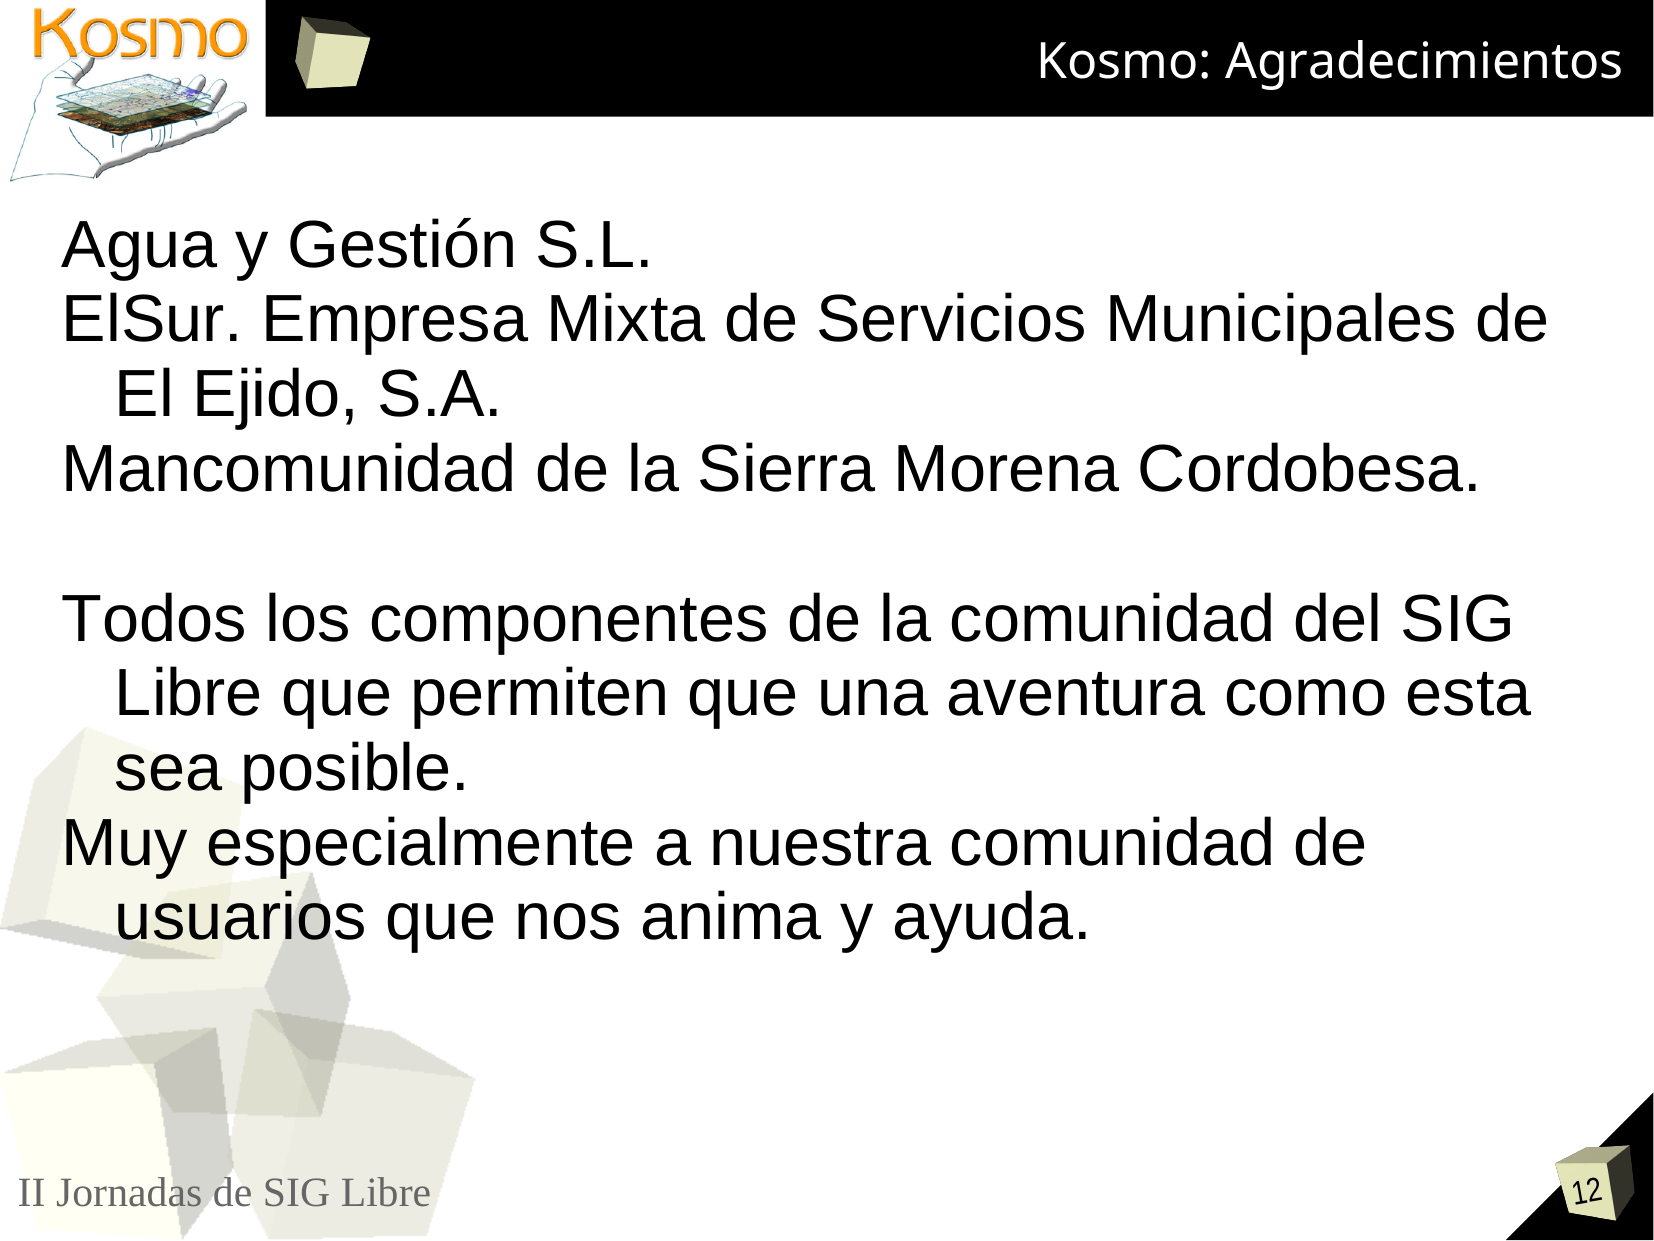

# Kosmo: Agradecimientos
Agua y Gestión S.L.
ElSur. Empresa Mixta de Servicios Municipales de El Ejido, S.A.
Mancomunidad de la Sierra Morena Cordobesa.
Todos los componentes de la comunidad del SIG Libre que permiten que una aventura como esta sea posible.
Muy especialmente a nuestra comunidad de usuarios que nos anima y ayuda.